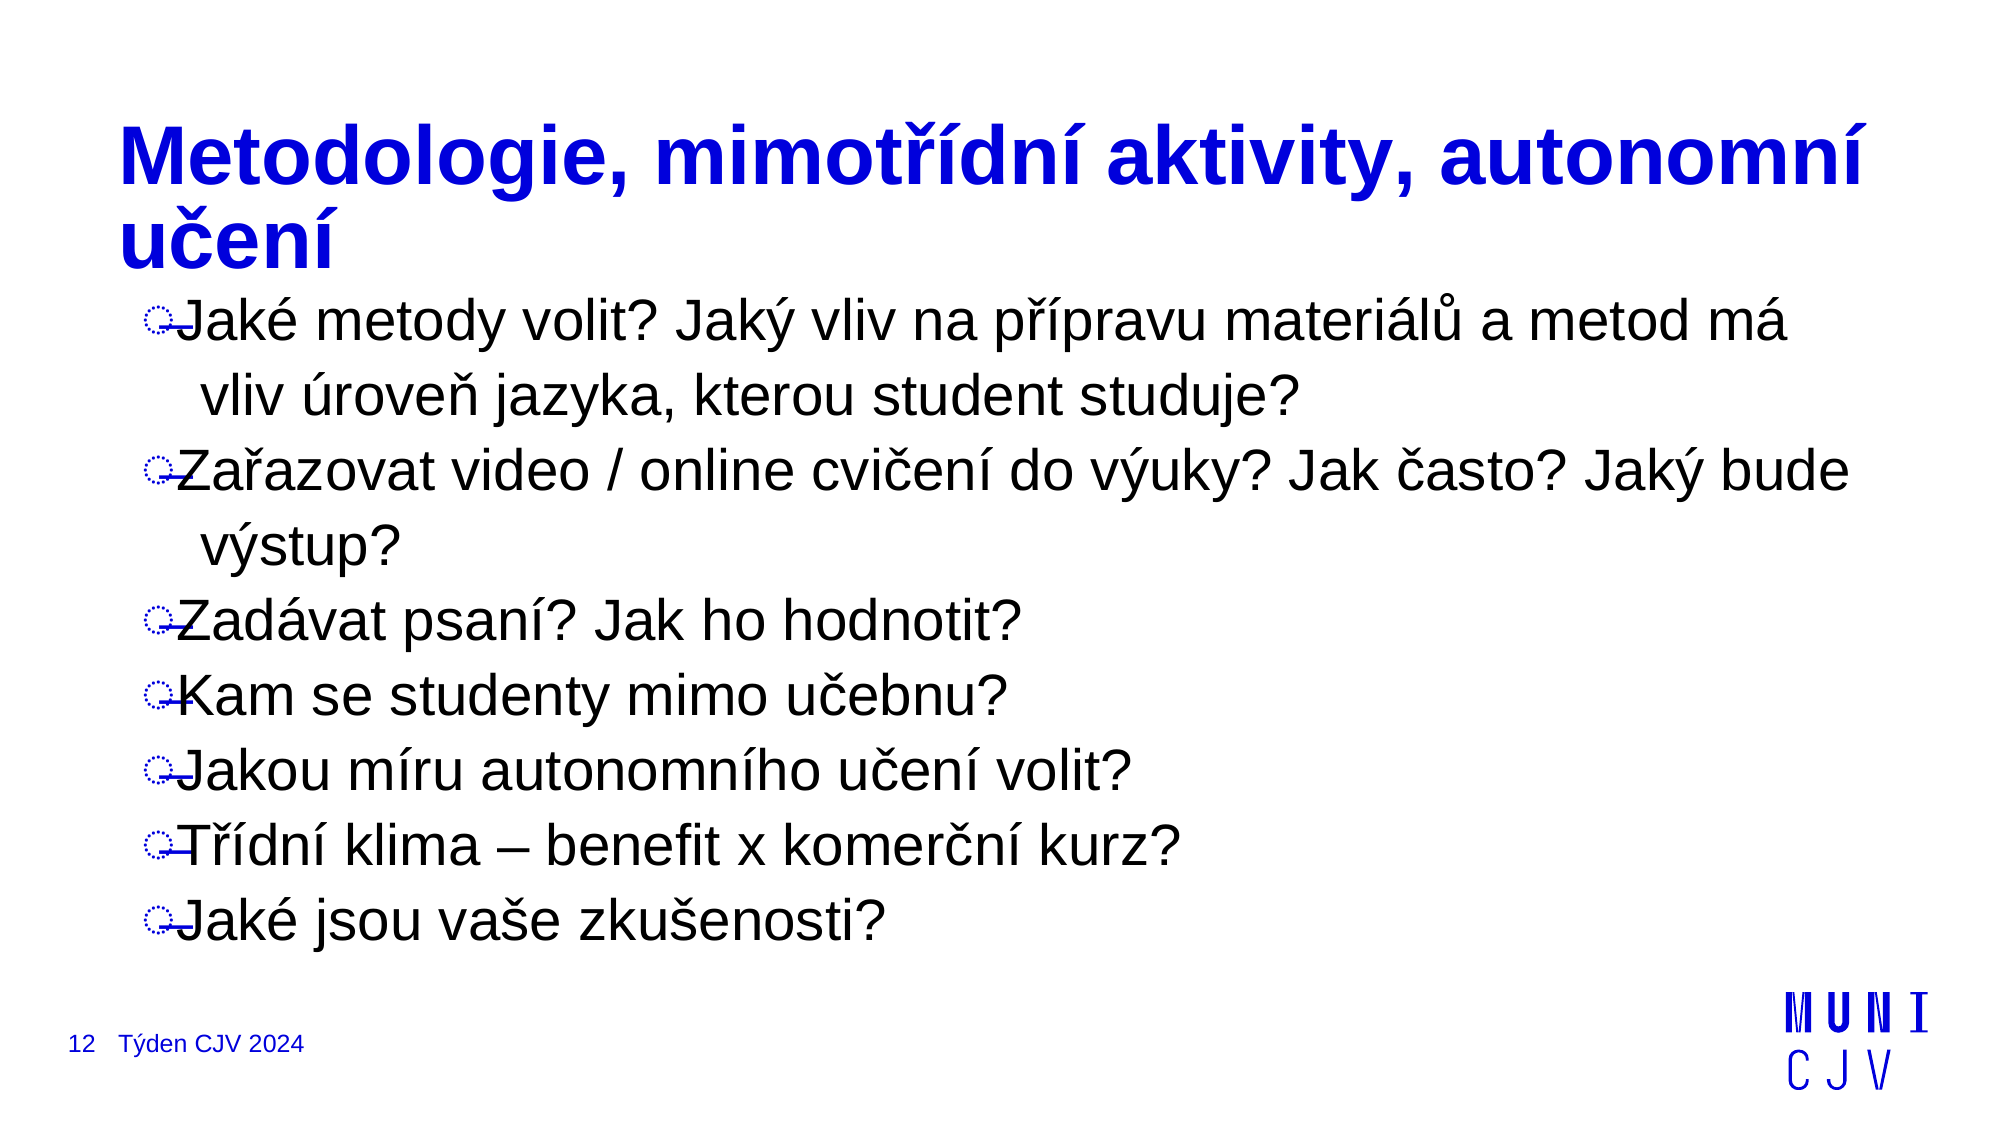

# Metodologie, mimotřídní aktivity, autonomní učení
Jaké metody volit? Jaký vliv na přípravu materiálů a metod má vliv úroveň jazyka, kterou student studuje?
Zařazovat video / online cvičení do výuky? Jak často? Jaký bude výstup?
Zadávat psaní? Jak ho hodnotit?
Kam se studenty mimo učebnu?
Jakou míru autonomního učení volit?
Třídní klima – benefit x komerční kurz?
Jaké jsou vaše zkušenosti?
Týden CJV 2024